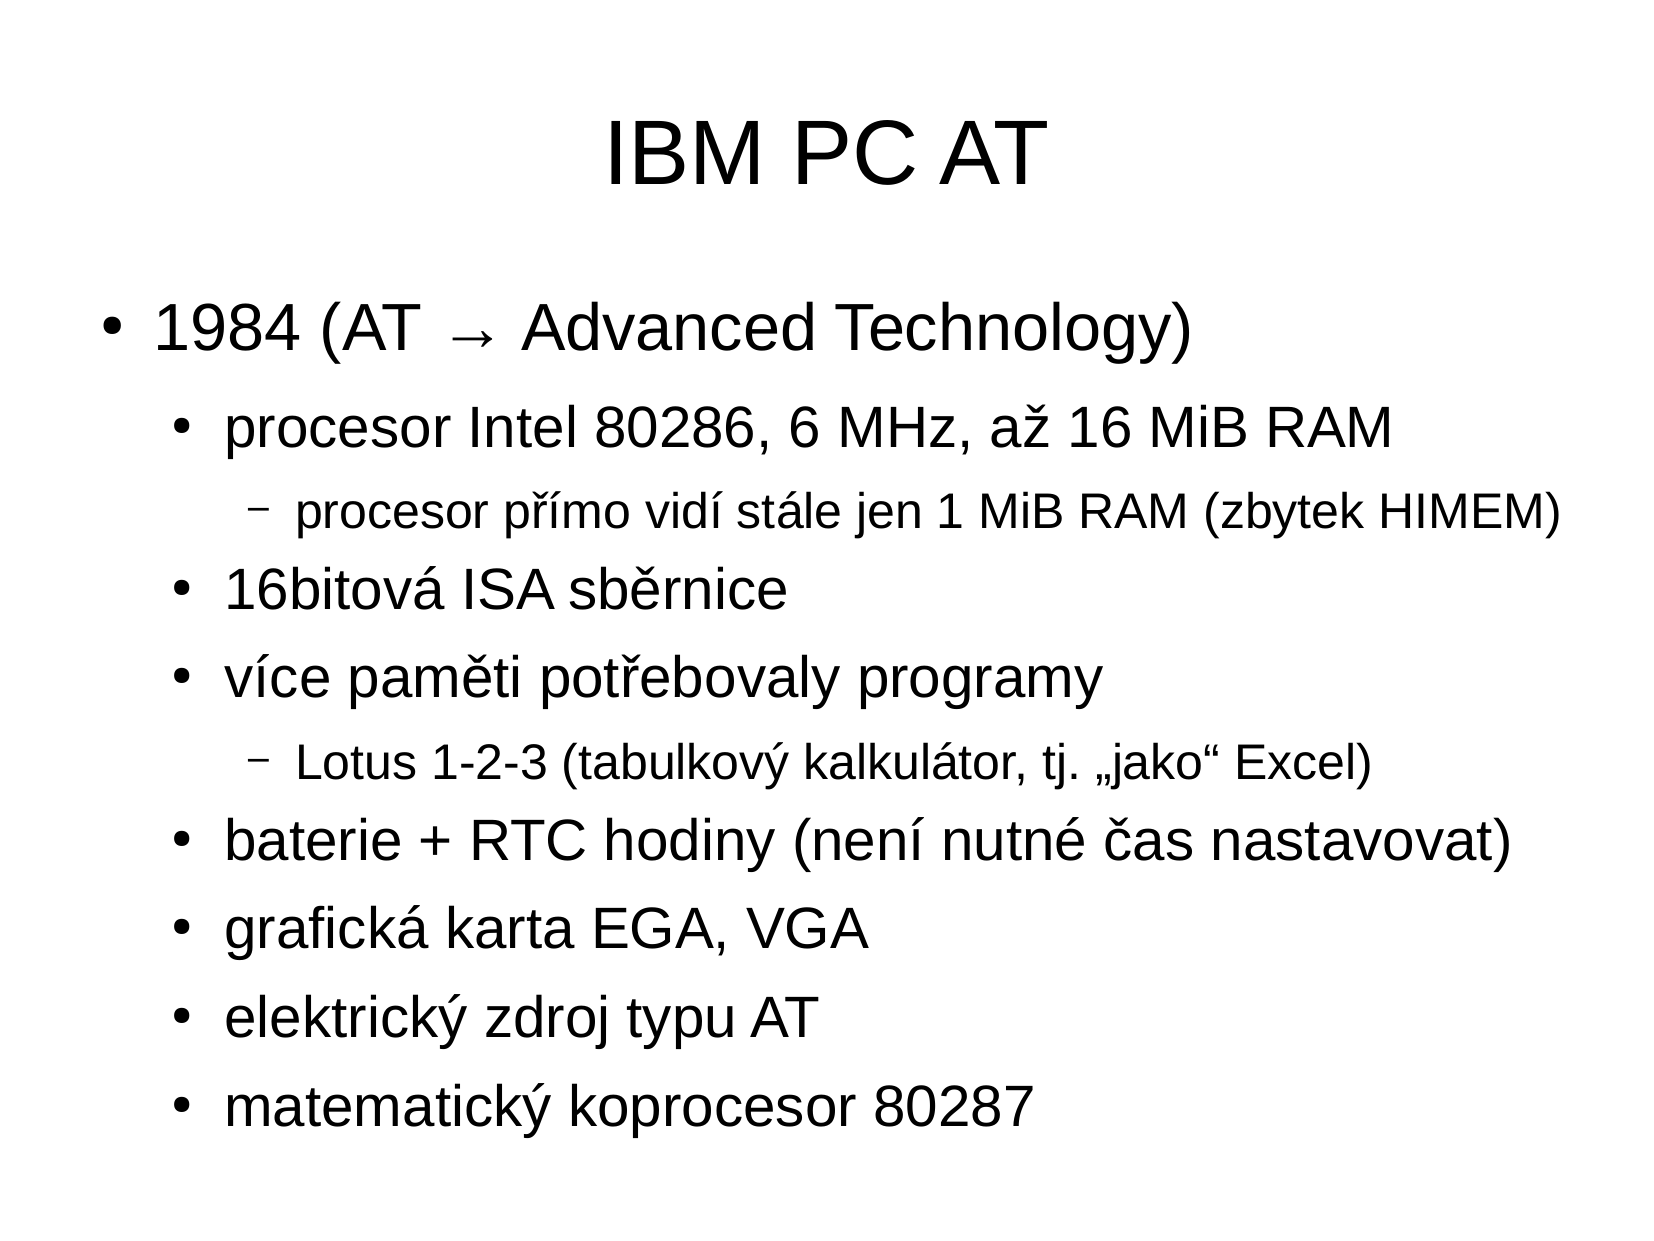

# IBM PC AT
1984 (AT → Advanced Technology)
procesor Intel 80286, 6 MHz, až 16 MiB RAM
procesor přímo vidí stále jen 1 MiB RAM (zbytek HIMEM)
16bitová ISA sběrnice
více paměti potřebovaly programy
Lotus 1-2-3 (tabulkový kalkulátor, tj. „jako“ Excel)
baterie + RTC hodiny (není nutné čas nastavovat)
grafická karta EGA, VGA
elektrický zdroj typu AT
matematický koprocesor 80287